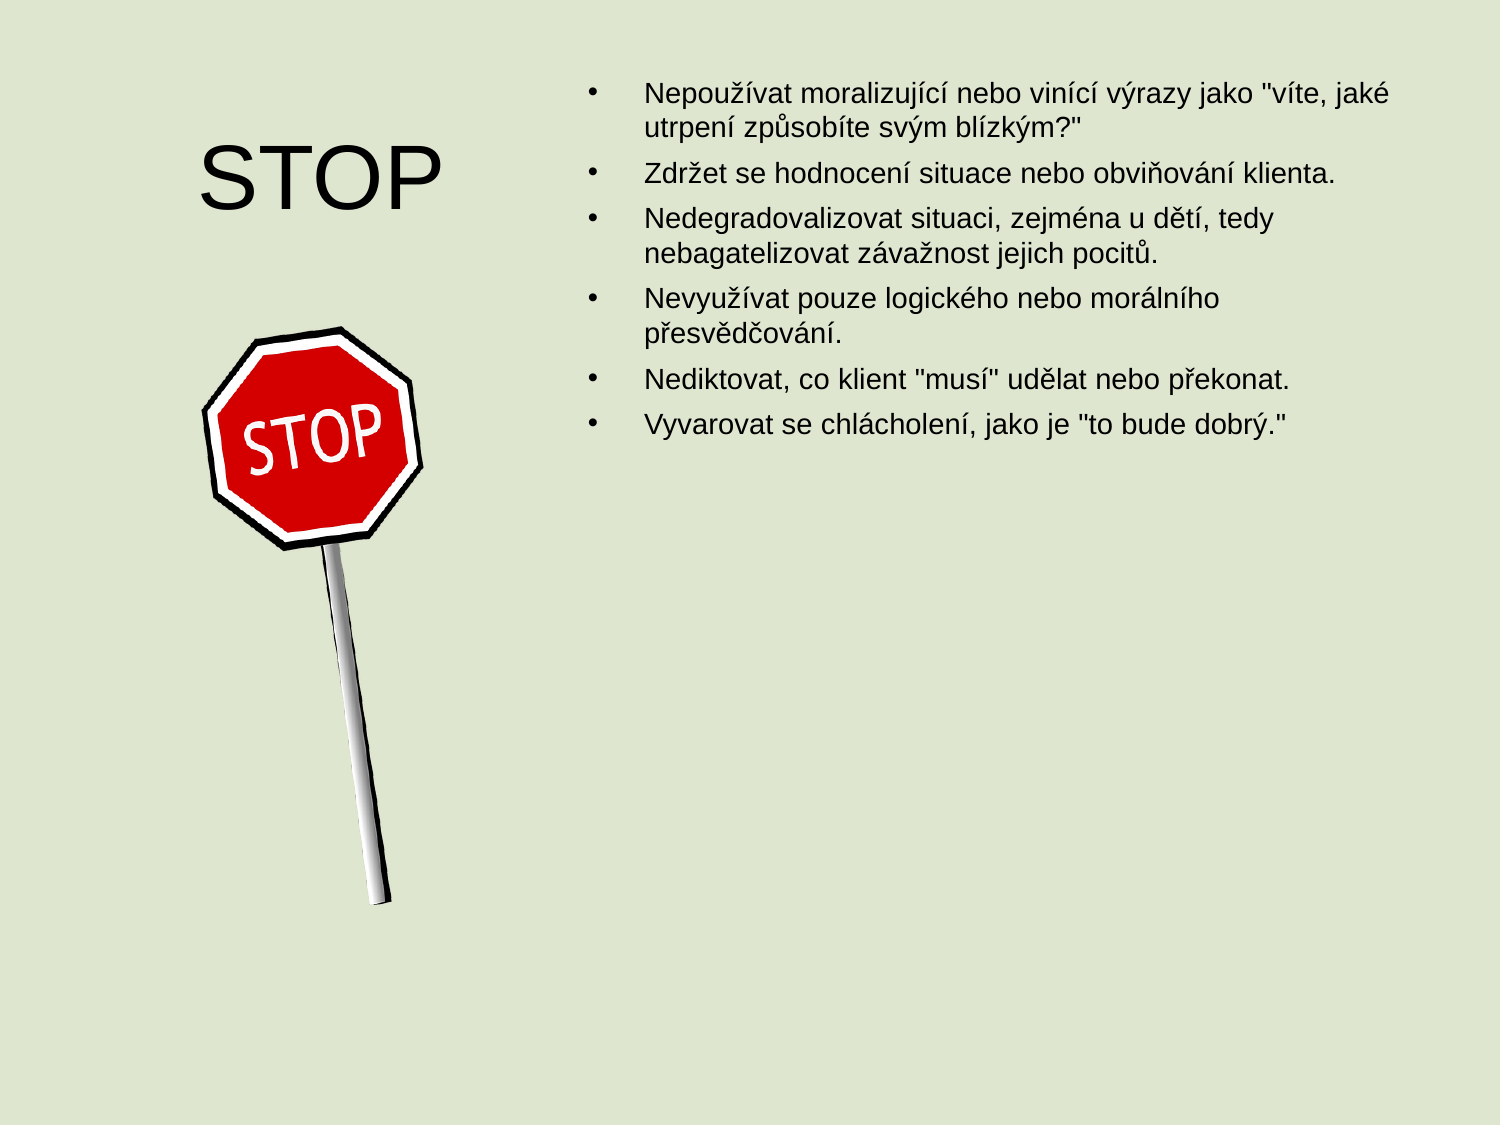

# STOP
Nepoužívat moralizující nebo vinící výrazy jako "víte, jaké utrpení způsobíte svým blízkým?"
Zdržet se hodnocení situace nebo obviňování klienta.
Nedegradovalizovat situaci, zejména u dětí, tedy nebagatelizovat závažnost jejich pocitů.
Nevyužívat pouze logického nebo morálního přesvědčování.
Nediktovat, co klient "musí" udělat nebo překonat.
Vyvarovat se chlácholení, jako je "to bude dobrý."